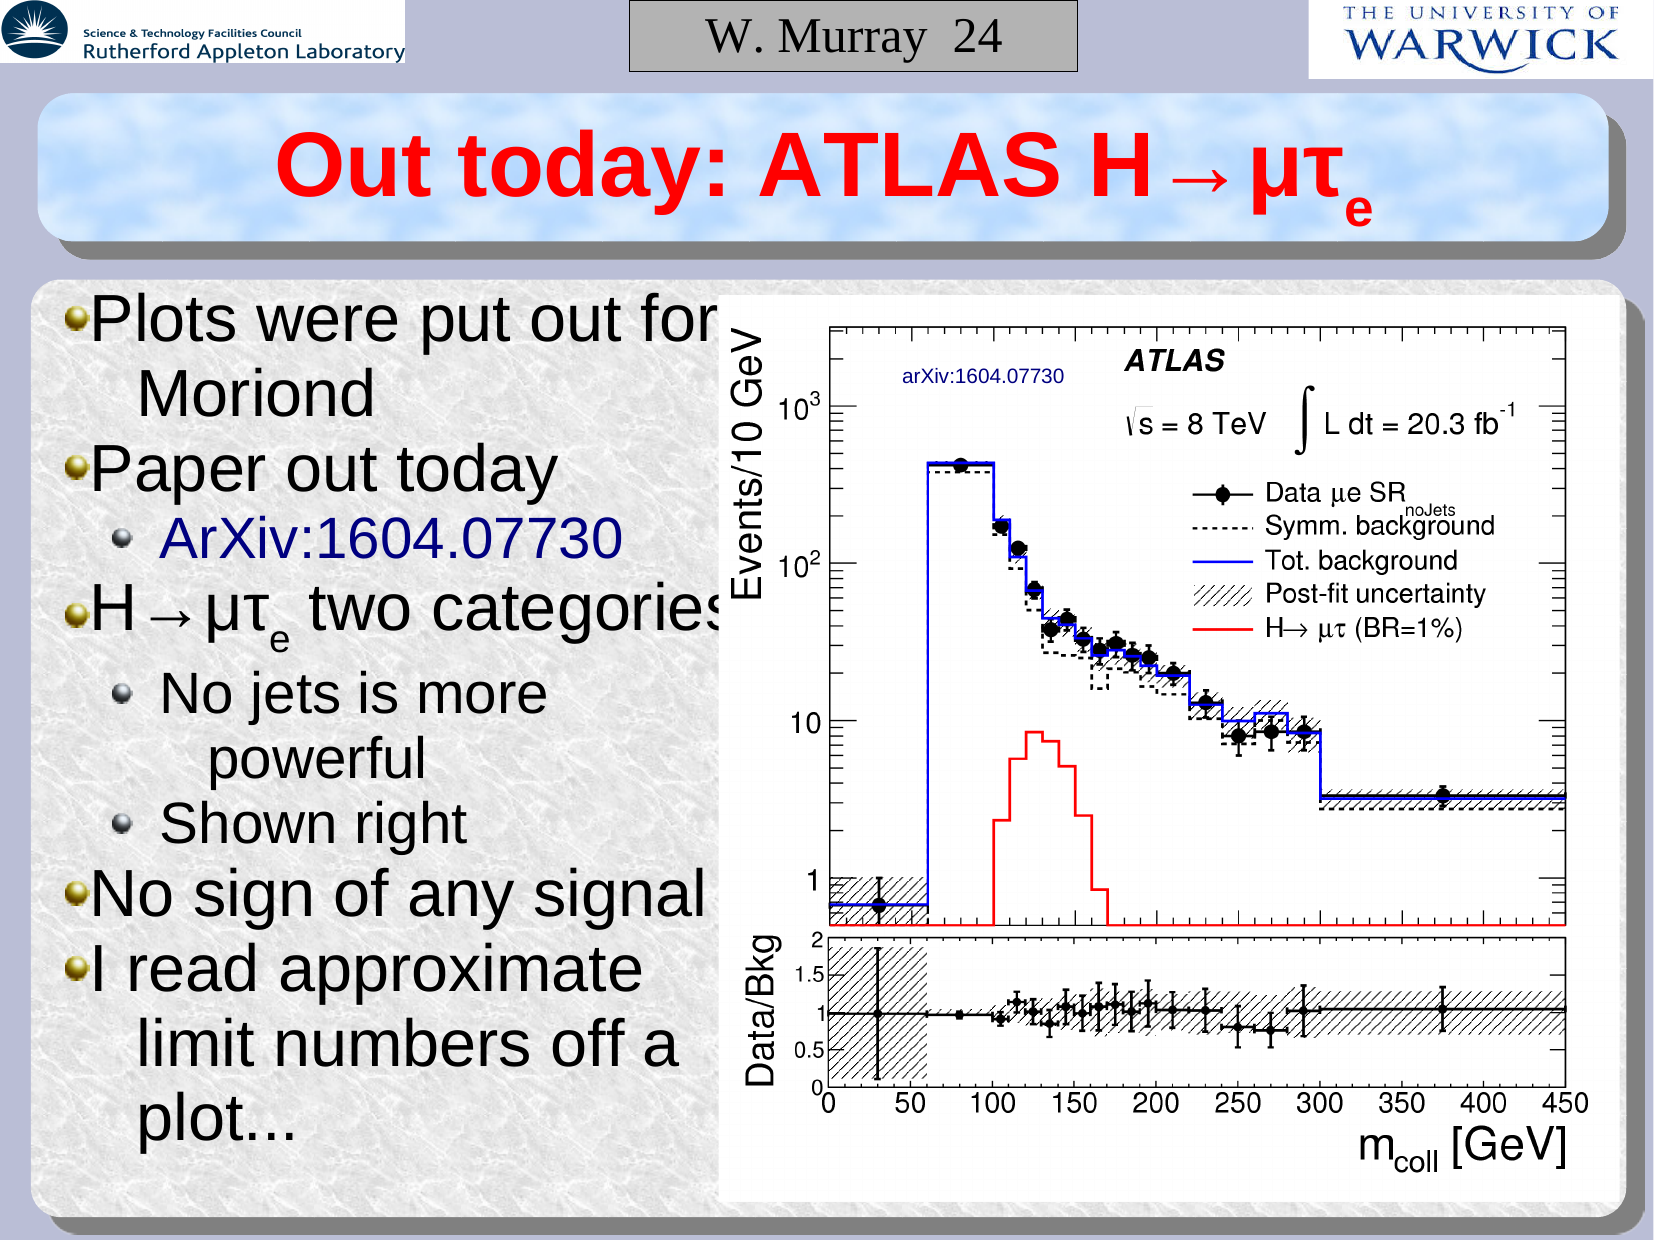

# Out today: ATLAS H→μτe
Plots were put out for Moriond
Paper out today
ArXiv:1604.07730
H→μτe two categories
No jets is more powerful
Shown right
No sign of any signal
I read approximate limit numbers off a plot...
arXiv:1604.07730